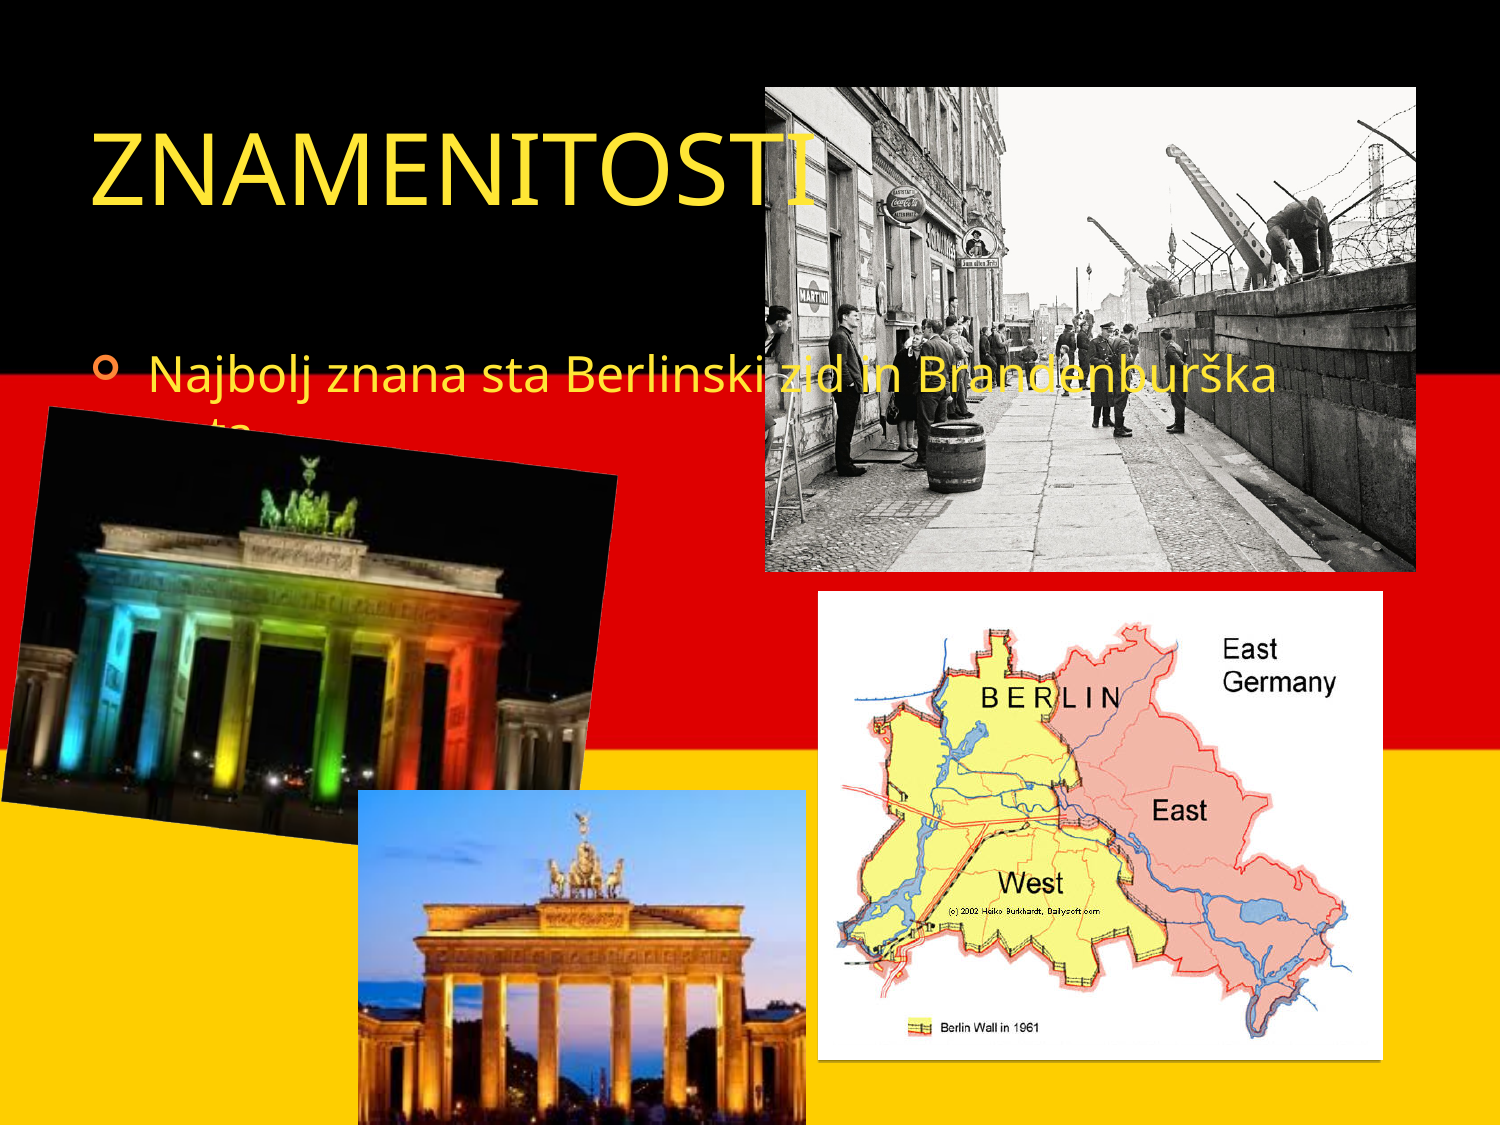

# ZNAMENITOSTI
 Najbolj znana sta Berlinski zid in Brandenburška vrata